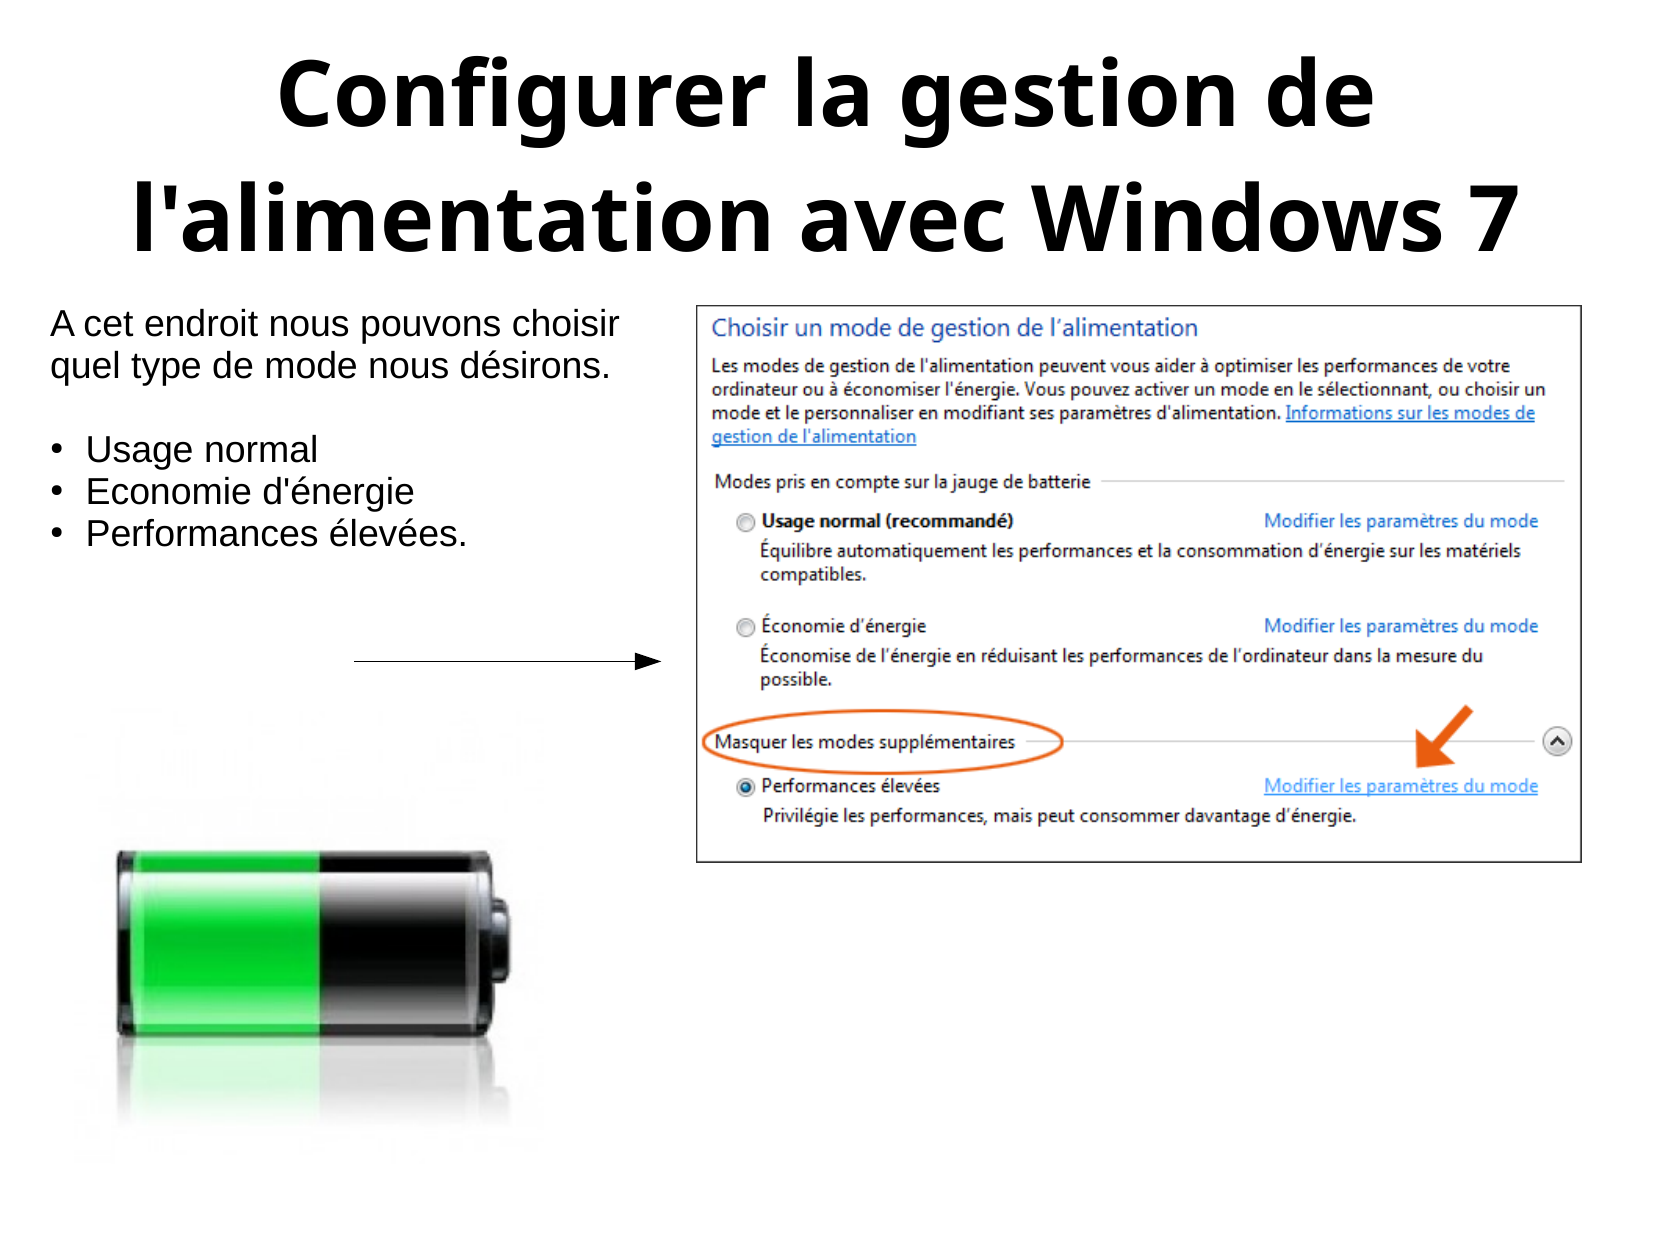

# Configurer la gestion de l'alimentation avec Windows 7
A cet endroit nous pouvons choisir quel type de mode nous désirons.
Usage normal
Economie d'énergie
Performances élevées.